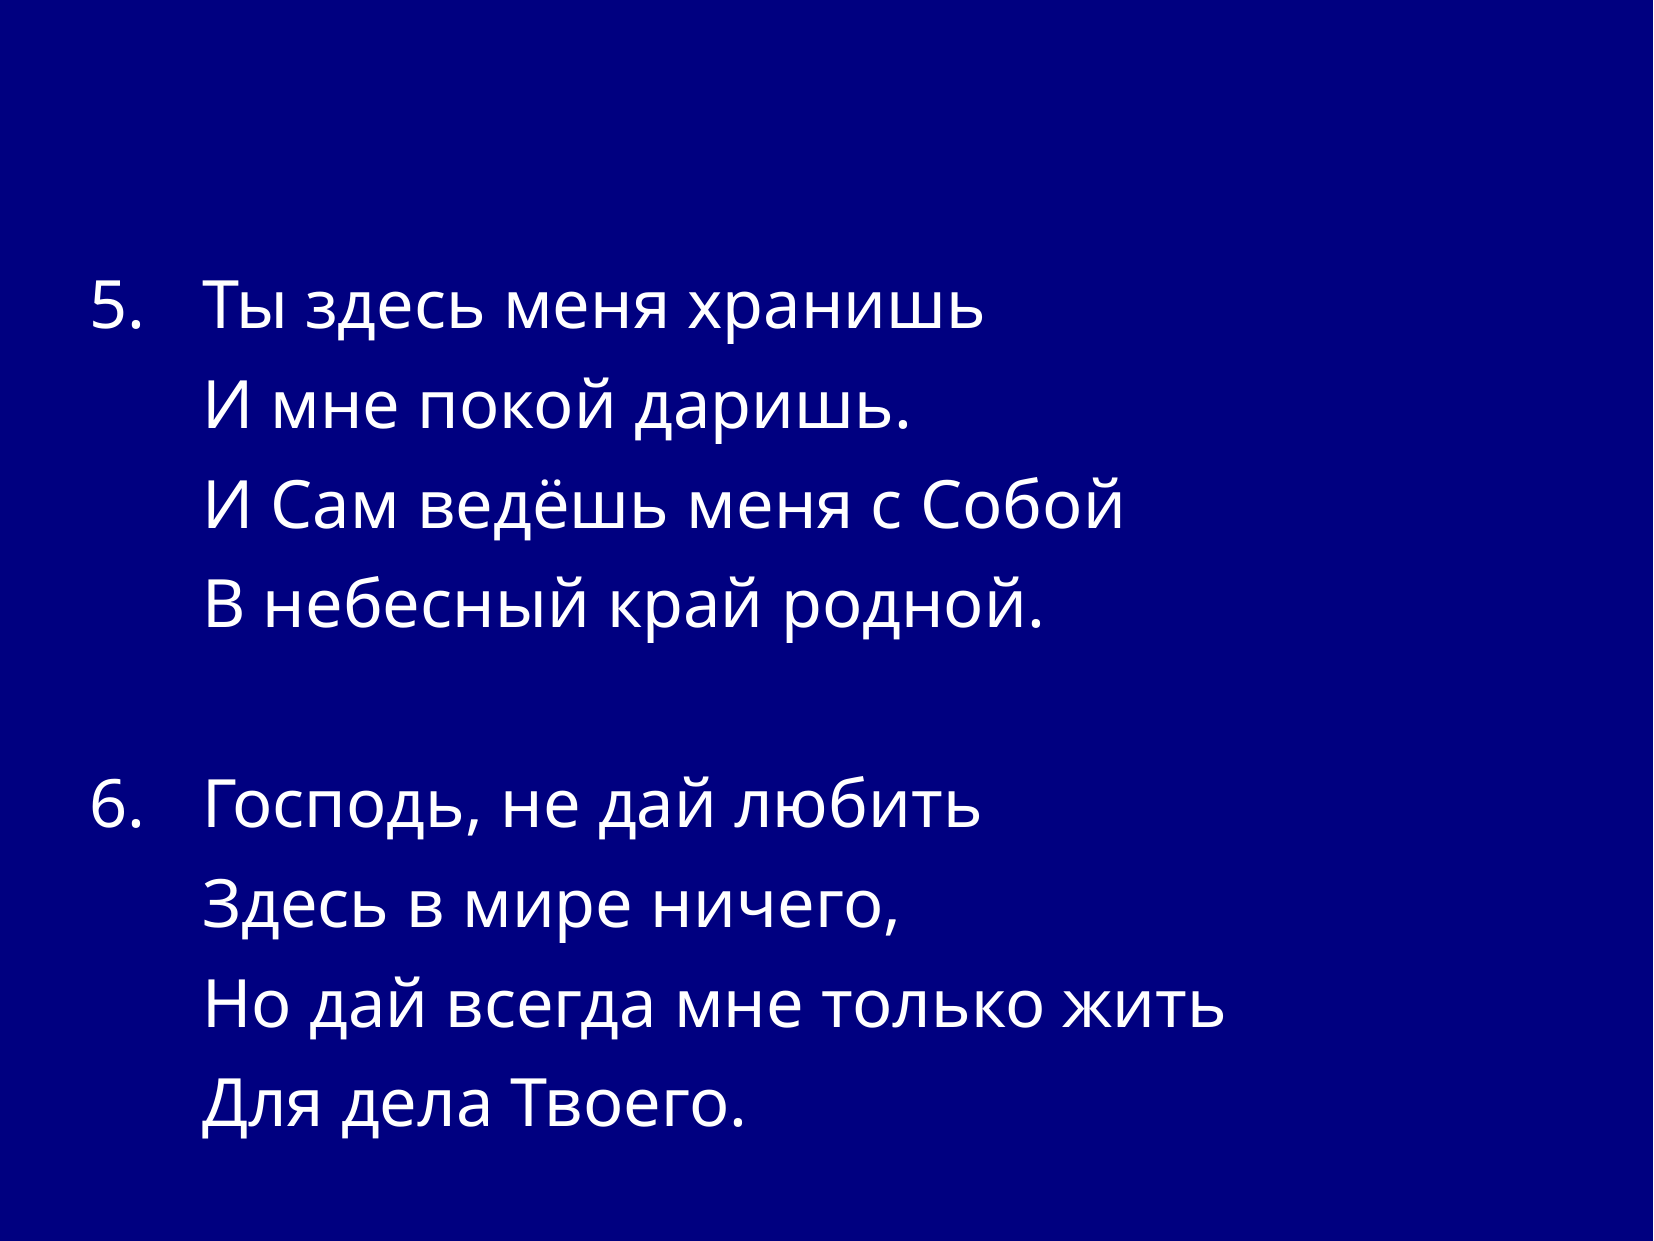

5.	Ты здесь меня хранишь
	И мне покой даришь.
	И Сам ведёшь меня с Собой
	В небесный край родной.
6.	Господь, не дай любить
	Здесь в мире ничего,
	Но дай всегда мне только жить
	Для дела Твоего.